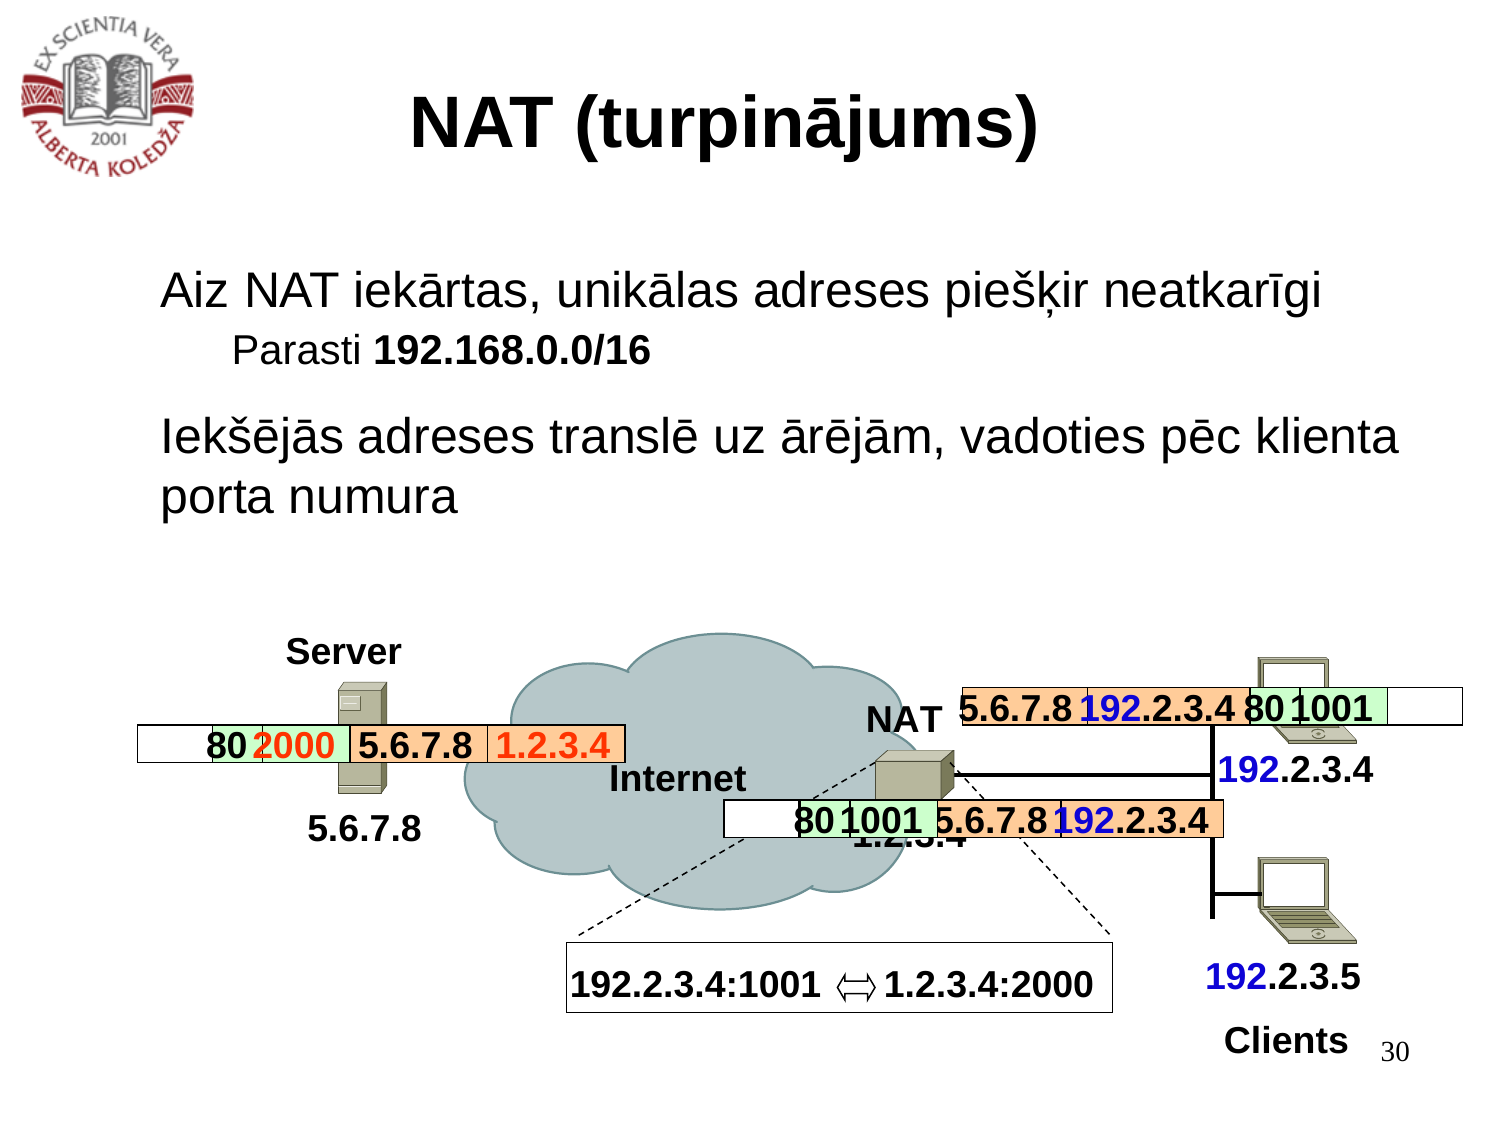

# NAT (turpinājums)
Aiz NAT iekārtas, unikālas adreses piešķir neatkarīgi
Parasti 192.168.0.0/16
Iekšējās adreses translē uz ārējām, vadoties pēc klienta porta numura
Server
NAT
5.6.7.8
192.2.3.4
80
1001
80
2000
5.6.7.8
1.2.3.4
192.2.3.4
Internet
5.6.7.8
80
1001
5.6.7.8
192.2.3.4
5.6.7.8
1.2.3.4
80
2000
1.2.3.4
192.2.3.4:1001 1.2.3.4:2000
192.2.3.5
Clients